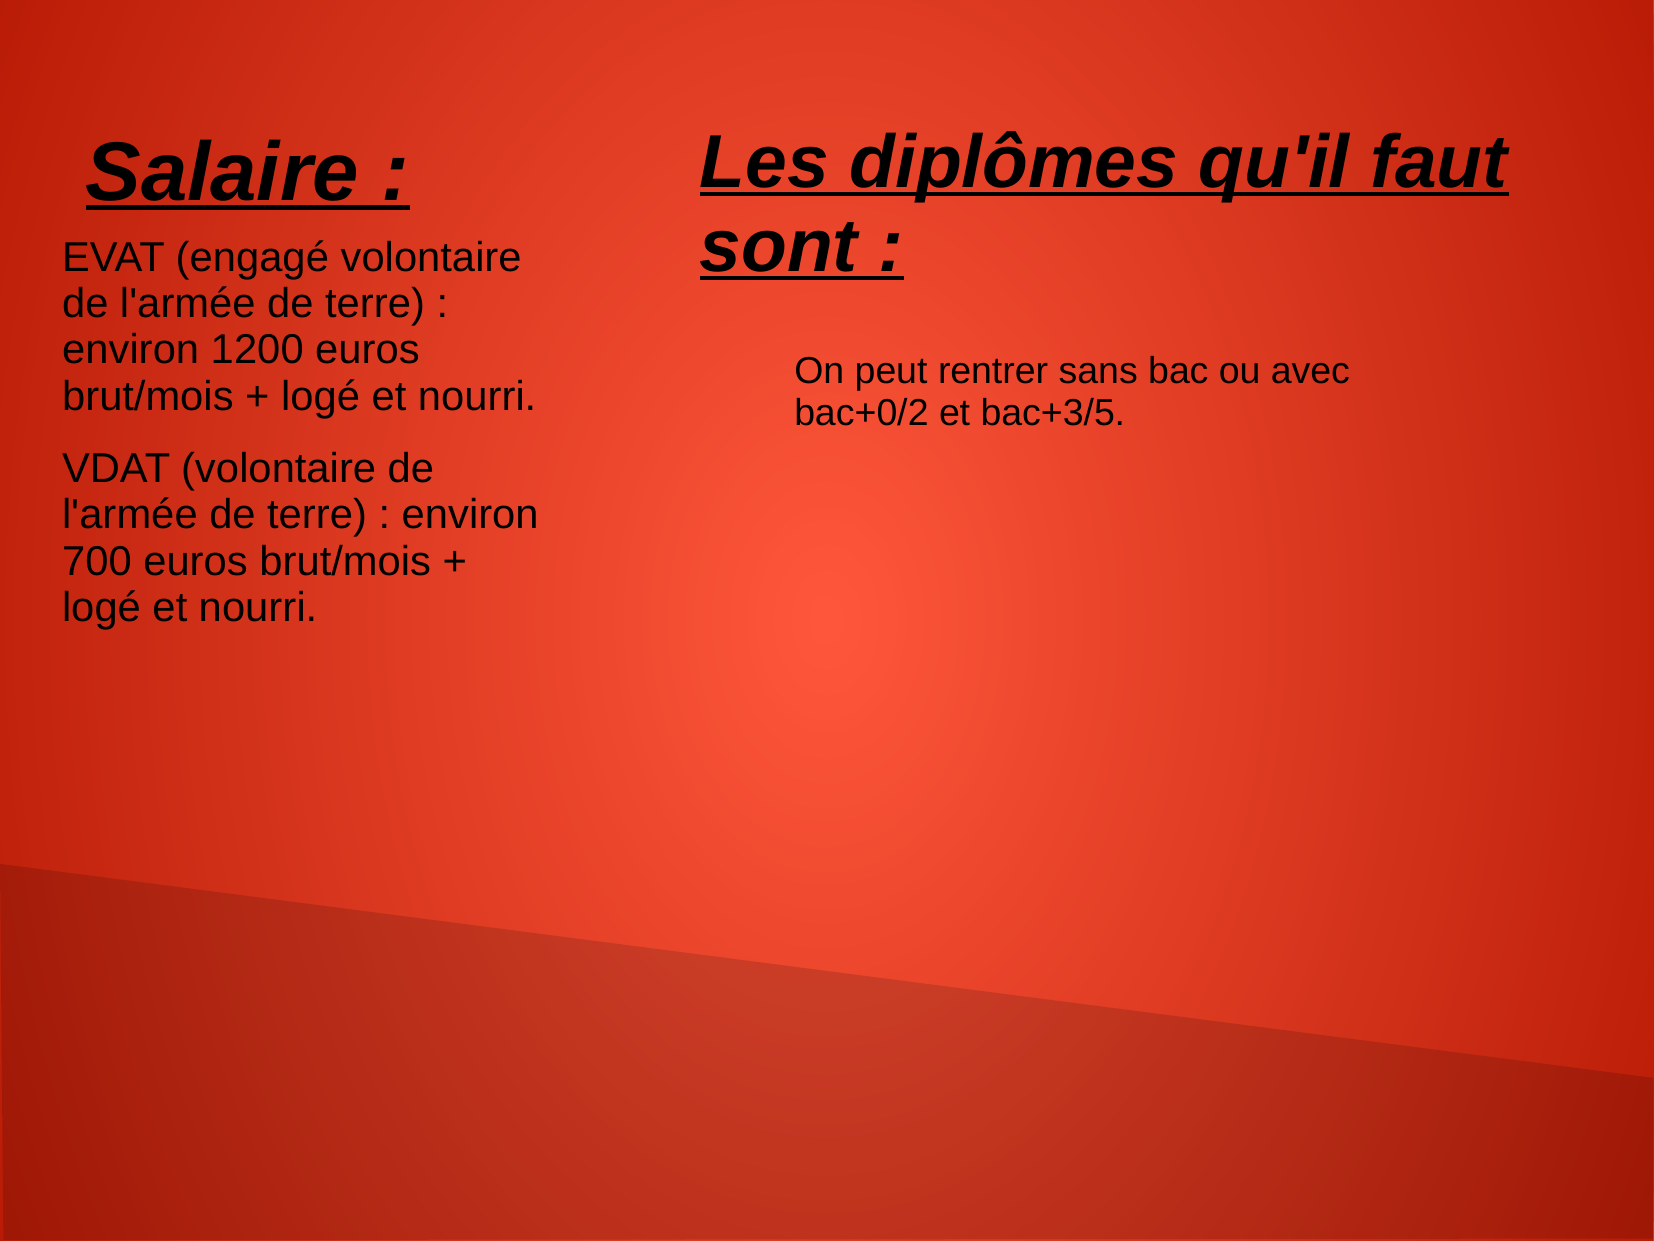

Les diplômes qu'il faut sont :
Salaire :
EVAT (engagé volontaire de l'armée de terre) : environ 1200 euros brut/mois + logé et nourri.
On peut rentrer sans bac ou avec bac+0/2 et bac+3/5.
VDAT (volontaire de l'armée de terre) : environ 700 euros brut/mois + logé et nourri.